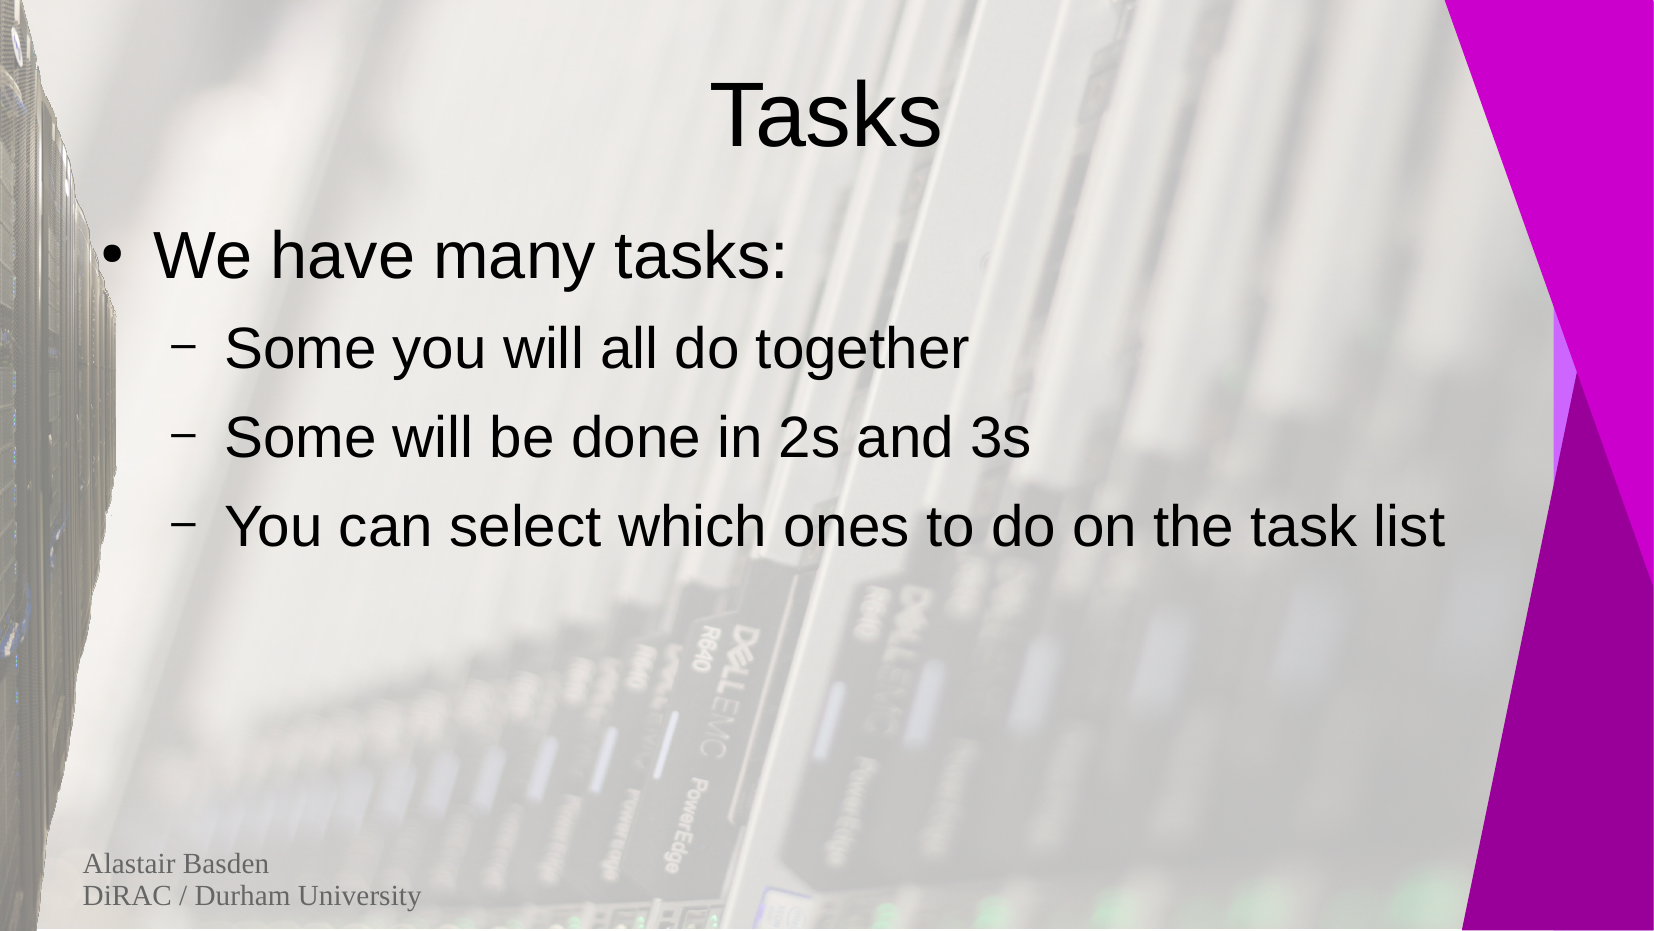

# Tasks
We have many tasks:
Some you will all do together
Some will be done in 2s and 3s
You can select which ones to do on the task list
13